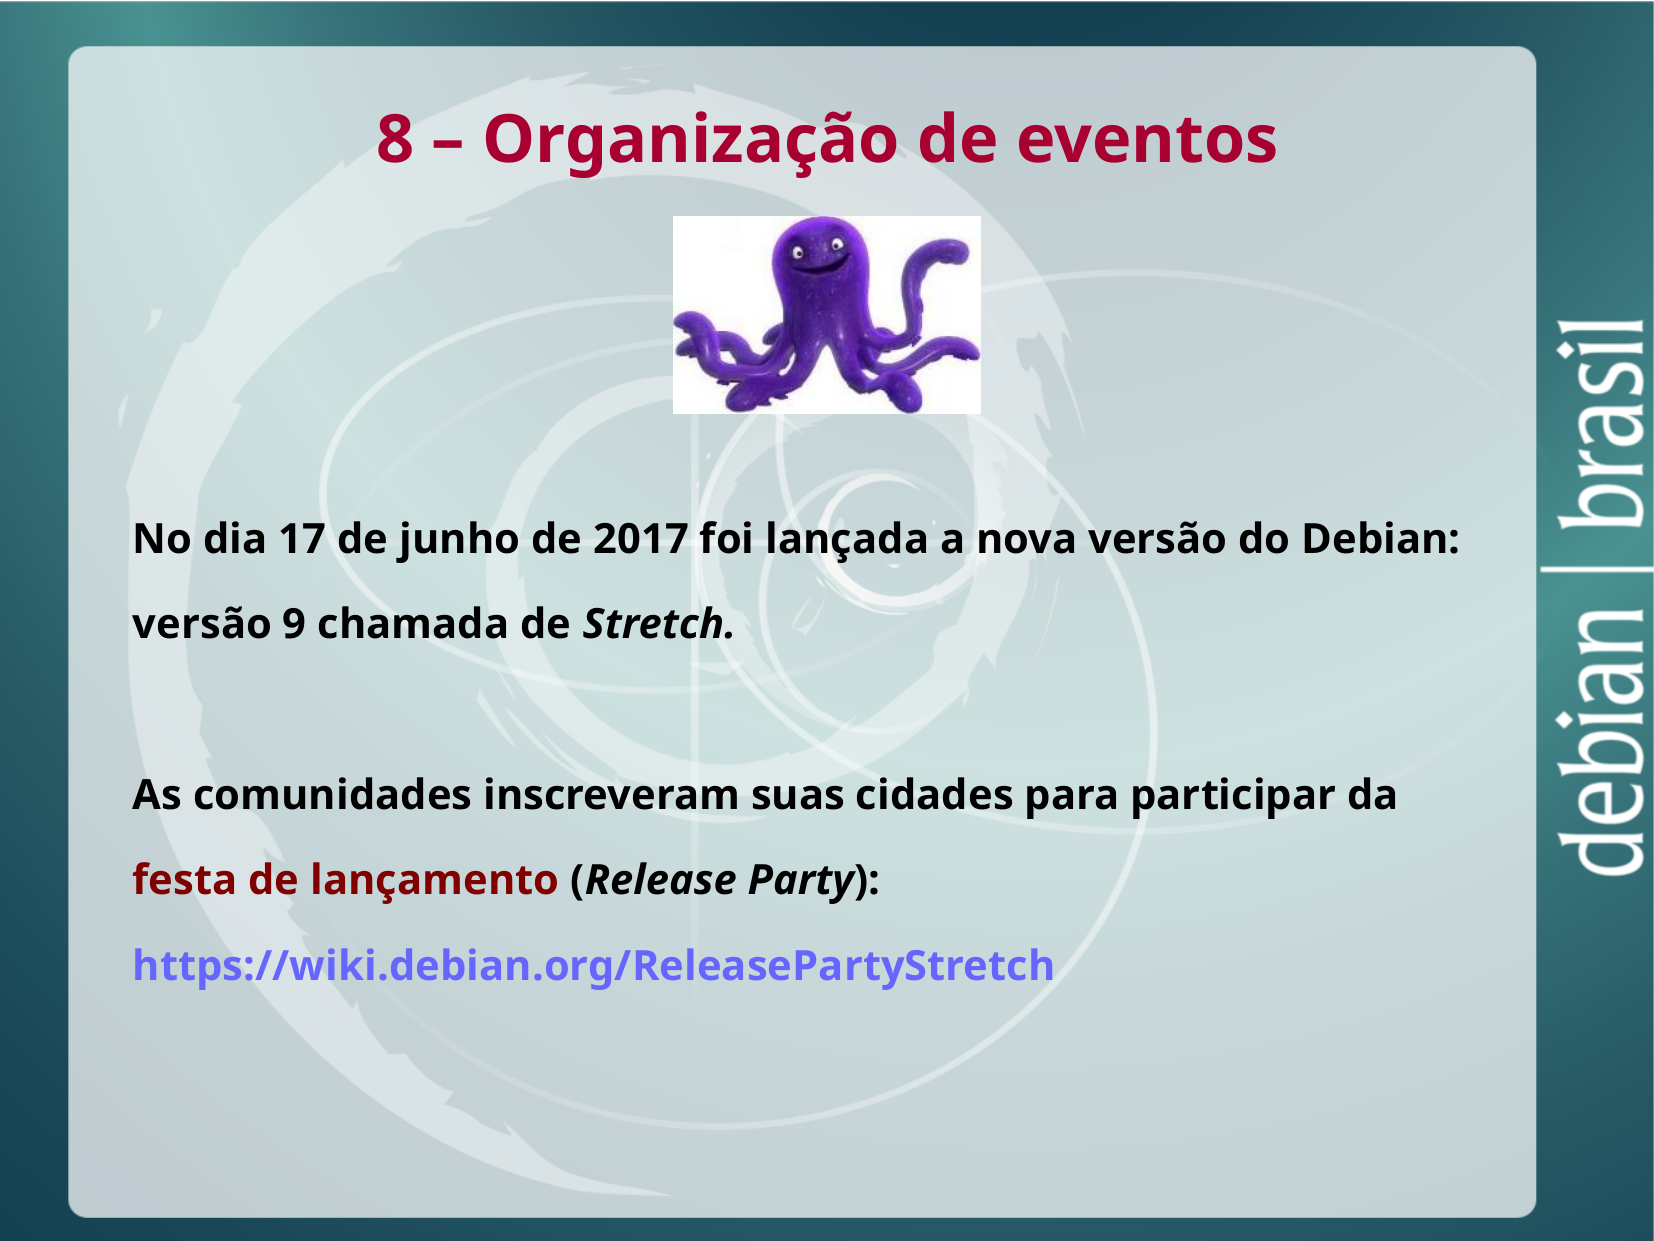

8 – Organização de eventos
No dia 17 de junho de 2017 foi lançada a nova versão do Debian: versão 9 chamada de Stretch.
As comunidades inscreveram suas cidades para participar da
festa de lançamento (Release Party):
https://wiki.debian.org/ReleasePartyStretch